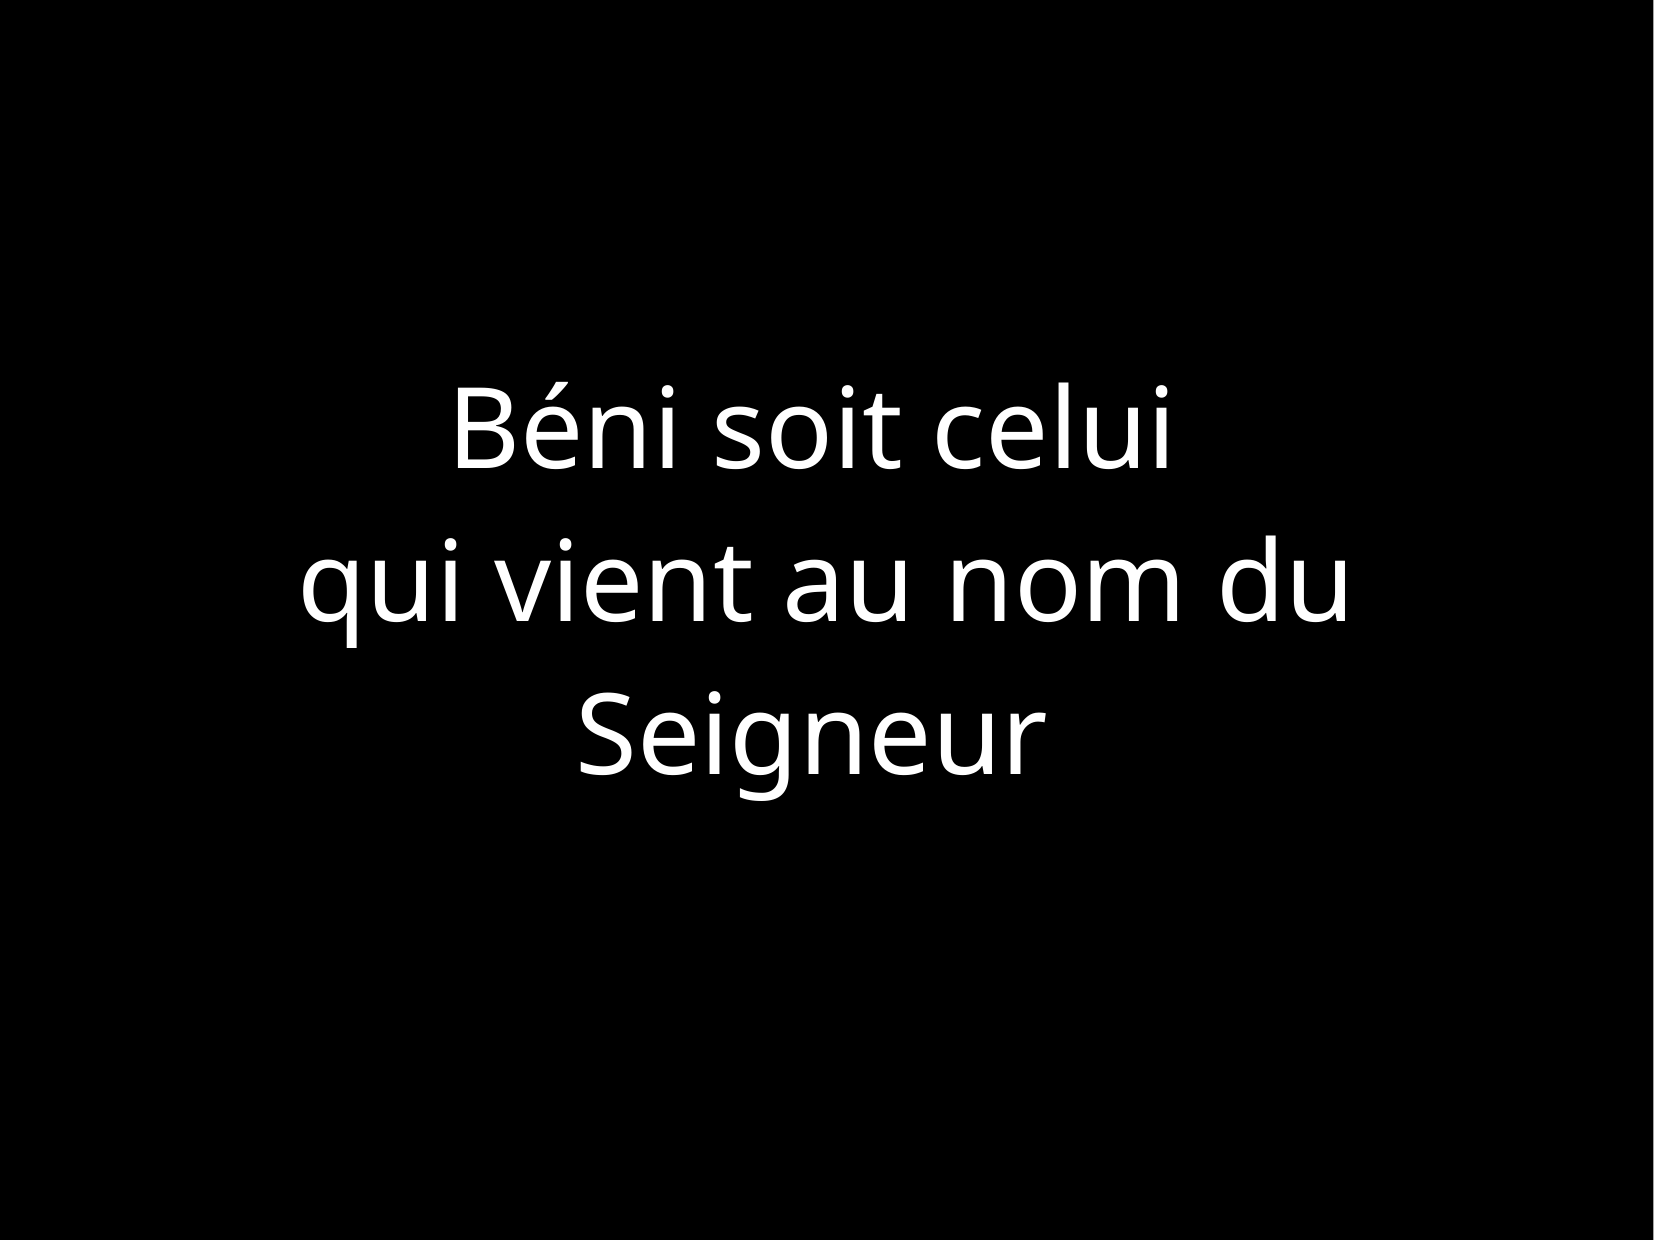

# Béni soit celui
qui vient au nom du
Seigneur